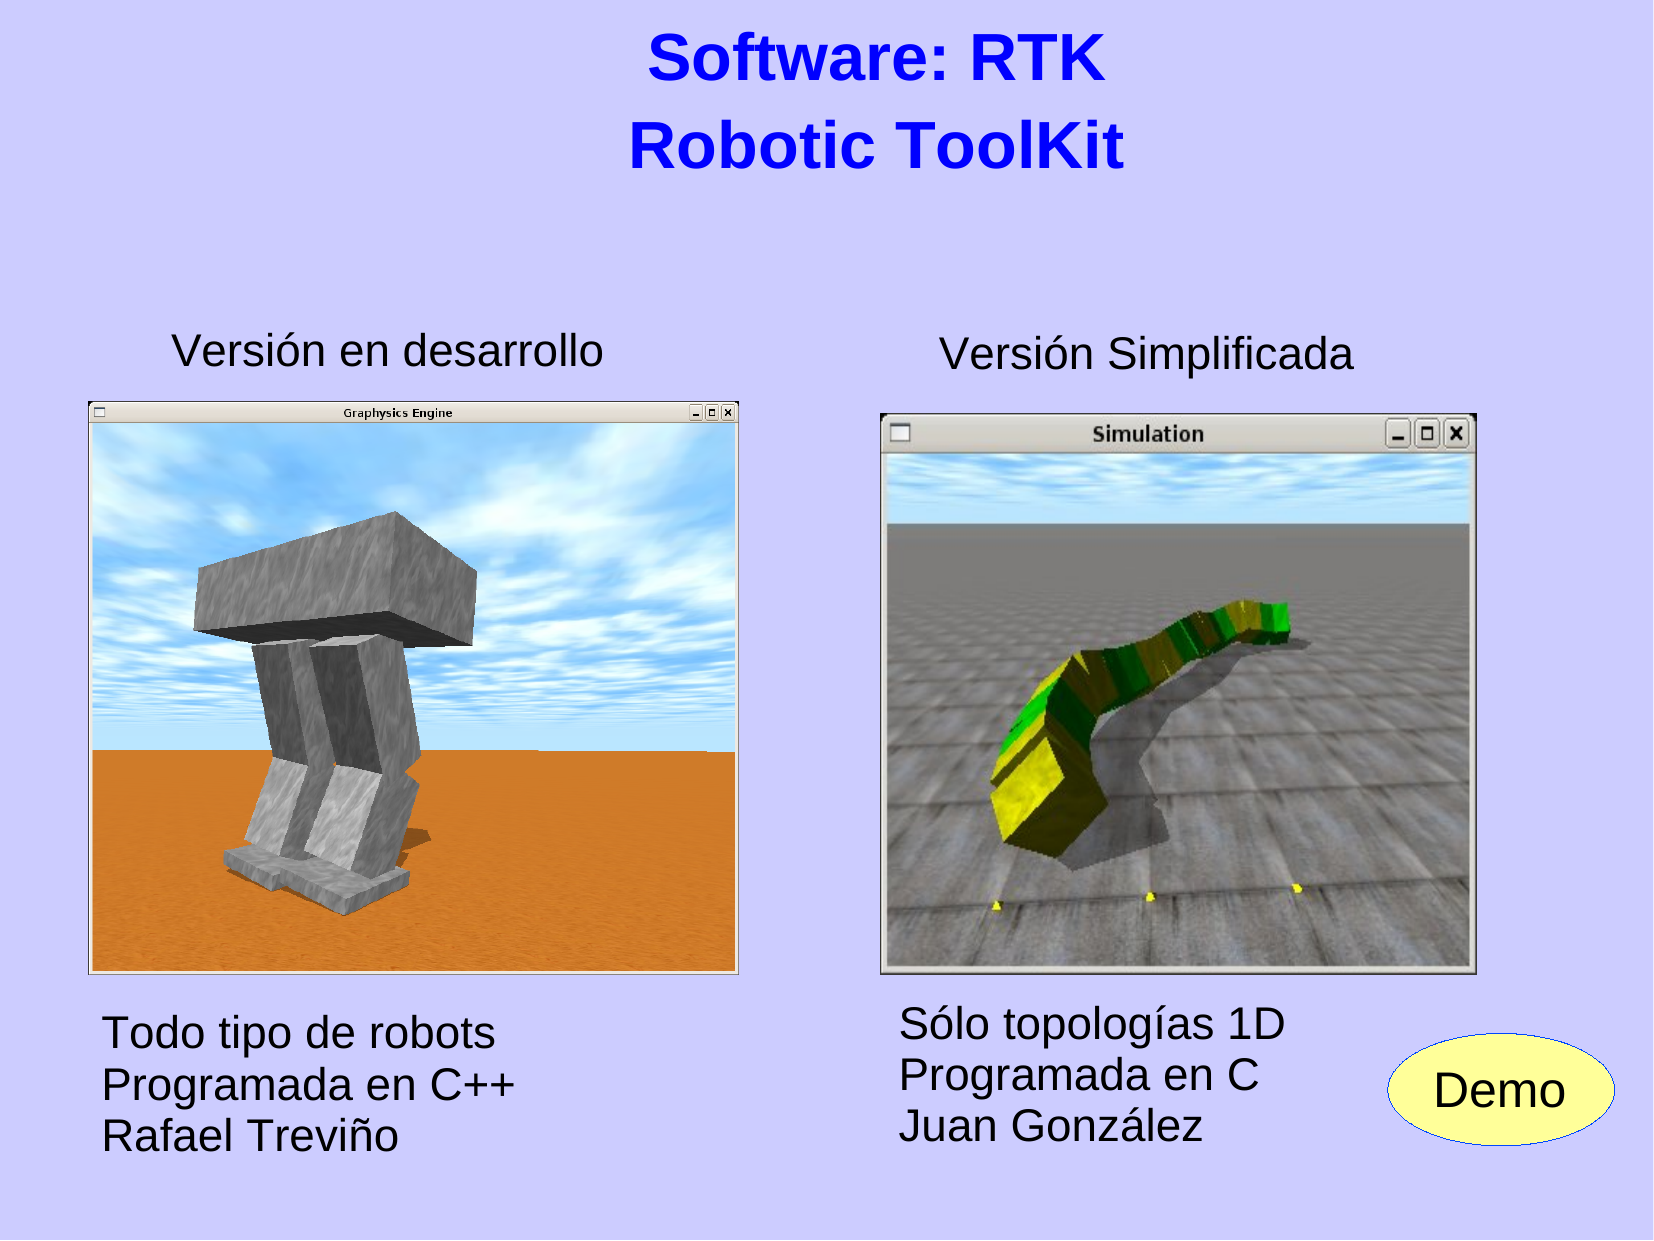

# Software: RTK Robotic ToolKit
Versión en desarrollo
Versión Simplificada
 Sólo topologías 1D
 Programada en C
 Juan González
 Todo tipo de robots
 Programada en C++
 Rafael Treviño
Demo